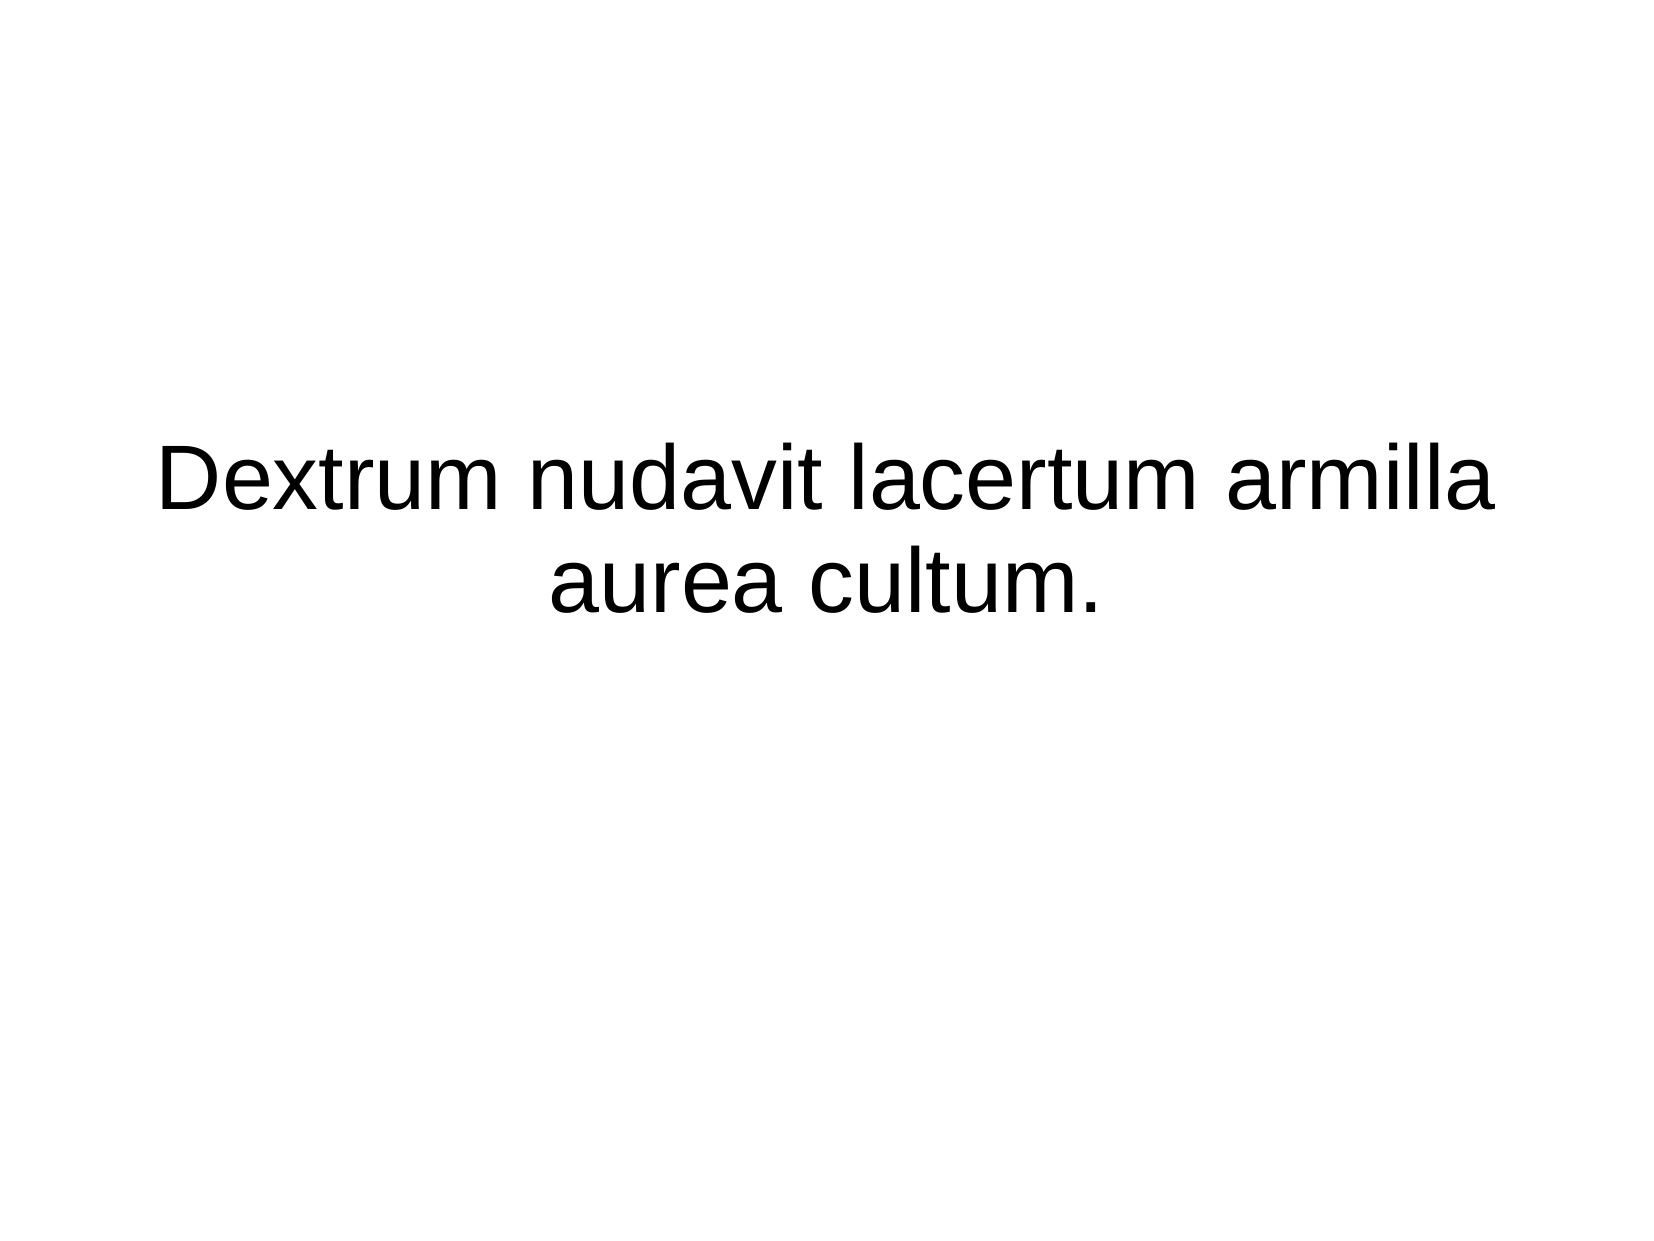

# Dextrum nudavit lacertum armilla aurea cultum.